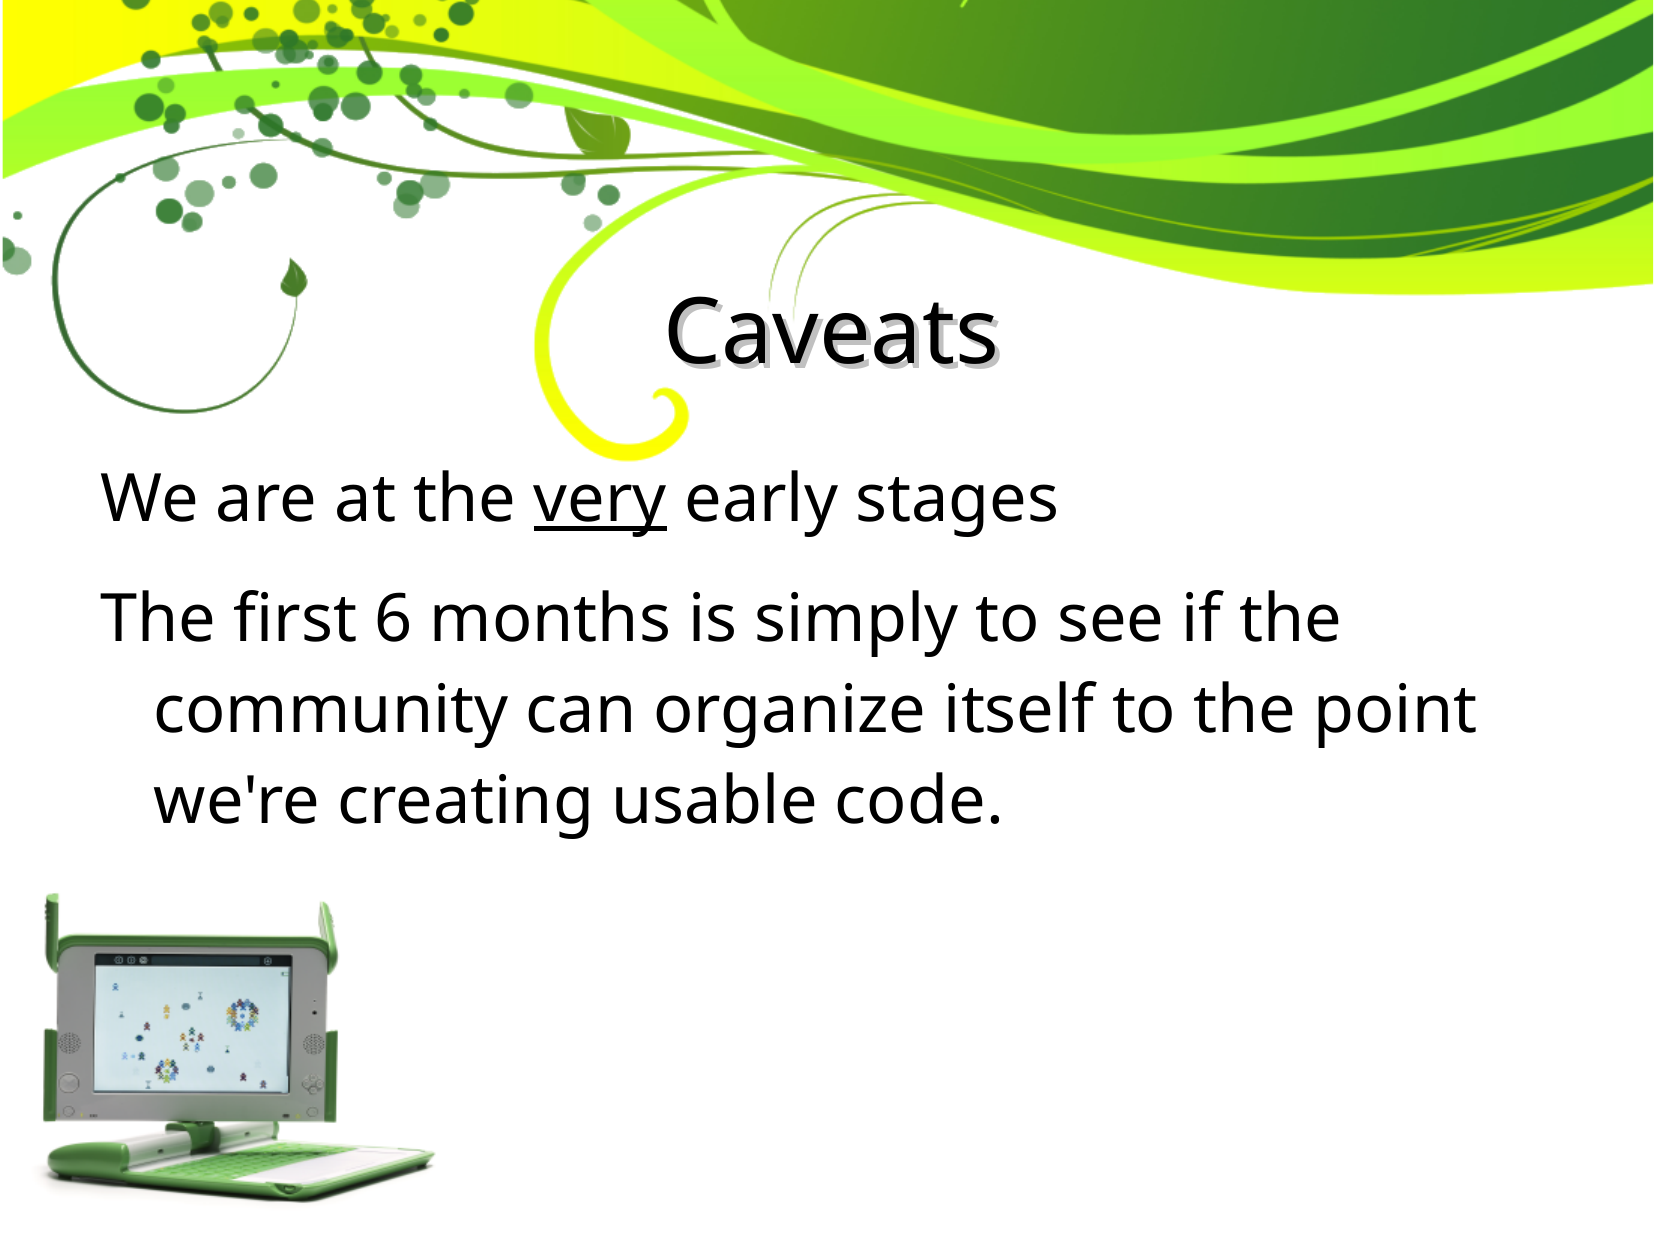

# Caveats
We are at the very early stages
The first 6 months is simply to see if the community can organize itself to the point we're creating usable code.